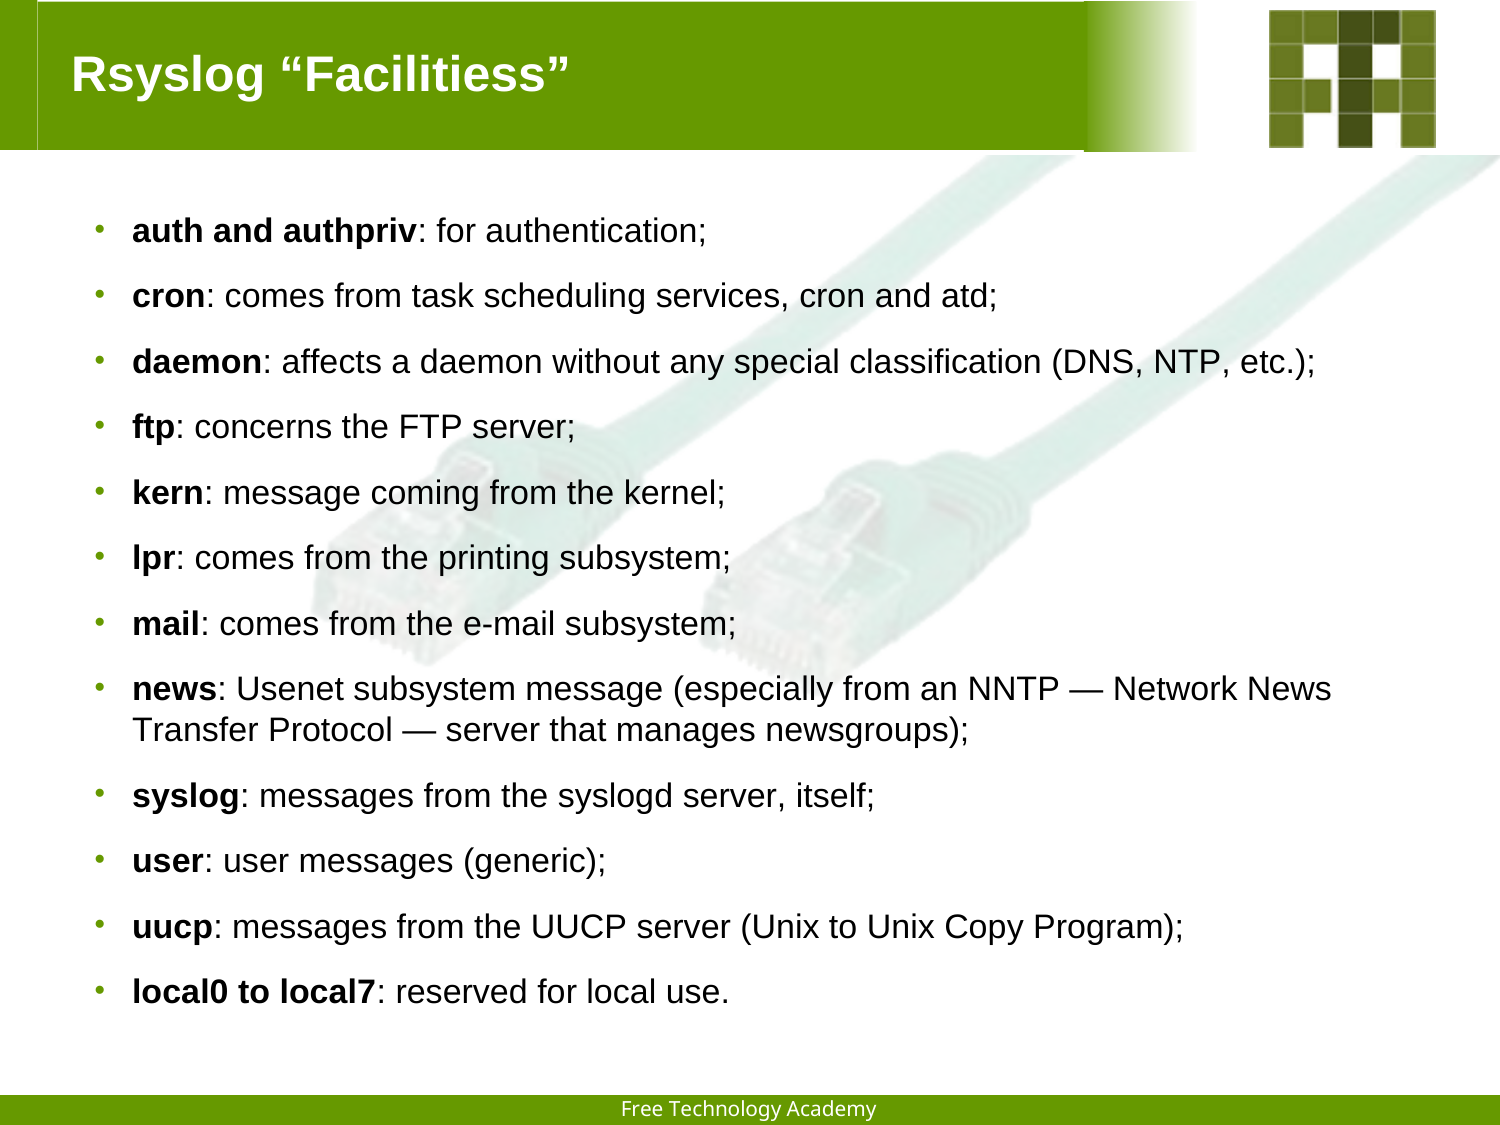

# Rsyslog “Facilitiess”
auth and authpriv: for authentication;
cron: comes from task scheduling services, cron and atd;
daemon: affects a daemon without any special classification (DNS, NTP, etc.);
ftp: concerns the FTP server;
kern: message coming from the kernel;
lpr: comes from the printing subsystem;
mail: comes from the e-mail subsystem;
news: Usenet subsystem message (especially from an NNTP — Network News Transfer Protocol — server that manages newsgroups);
syslog: messages from the syslogd server, itself;
user: user messages (generic);
uucp: messages from the UUCP server (Unix to Unix Copy Program);
local0 to local7: reserved for local use.